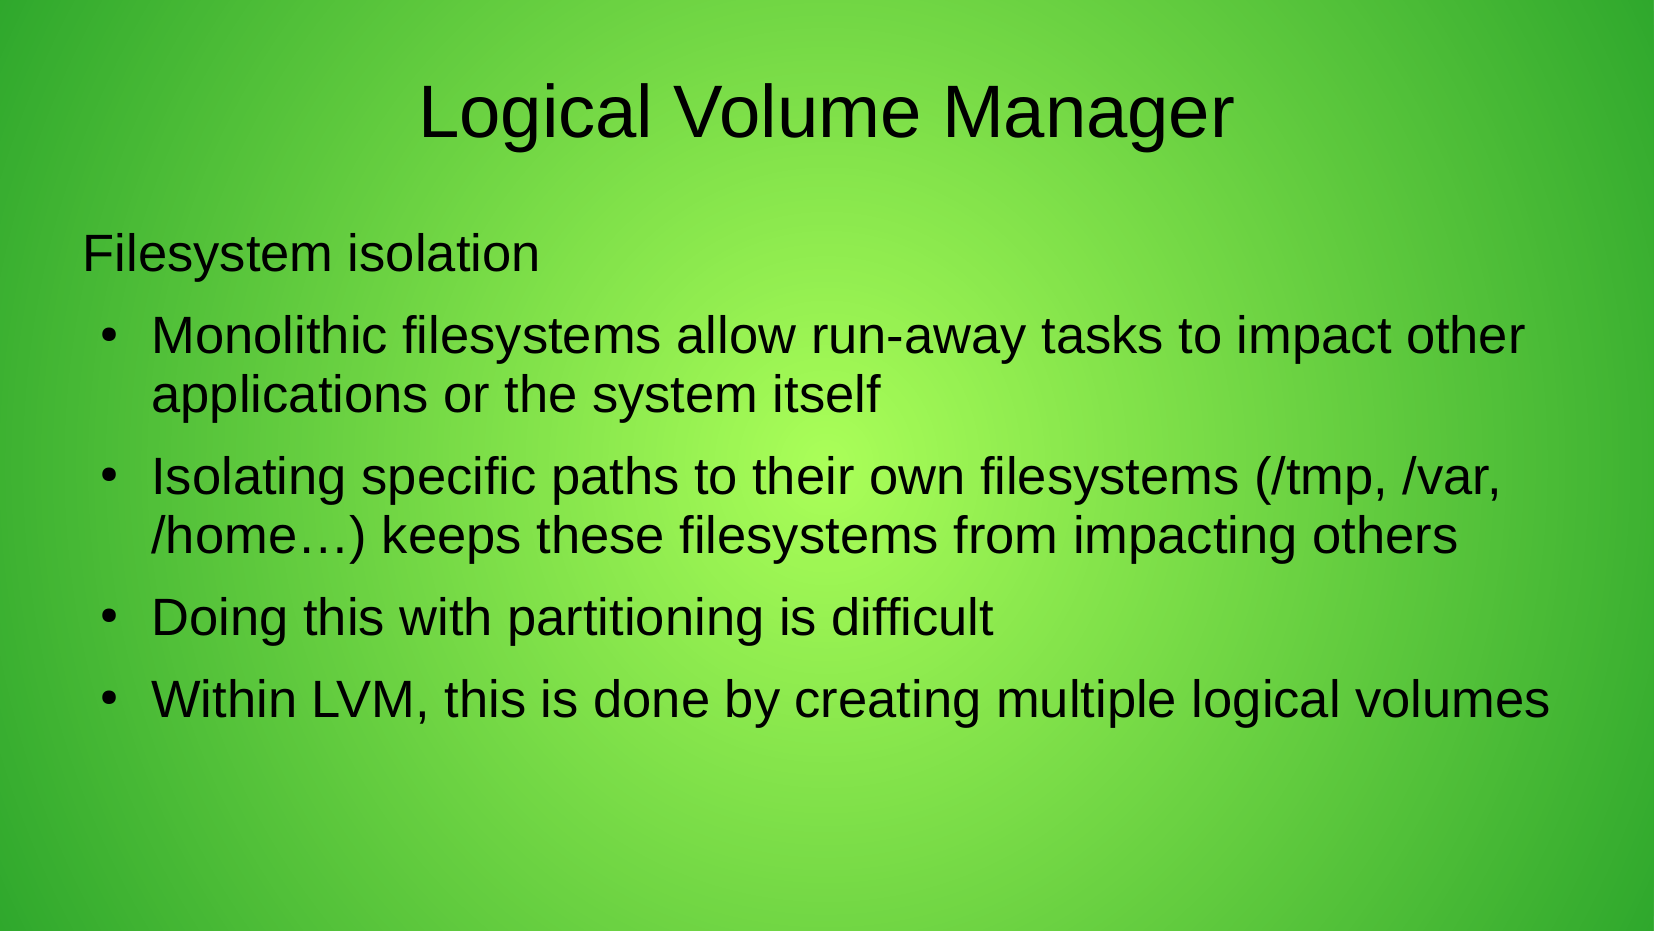

# Logical Volume Manager
Filesystem isolation
Monolithic filesystems allow run-away tasks to impact other applications or the system itself
Isolating specific paths to their own filesystems (/tmp, /var, /home…) keeps these filesystems from impacting others
Doing this with partitioning is difficult
Within LVM, this is done by creating multiple logical volumes